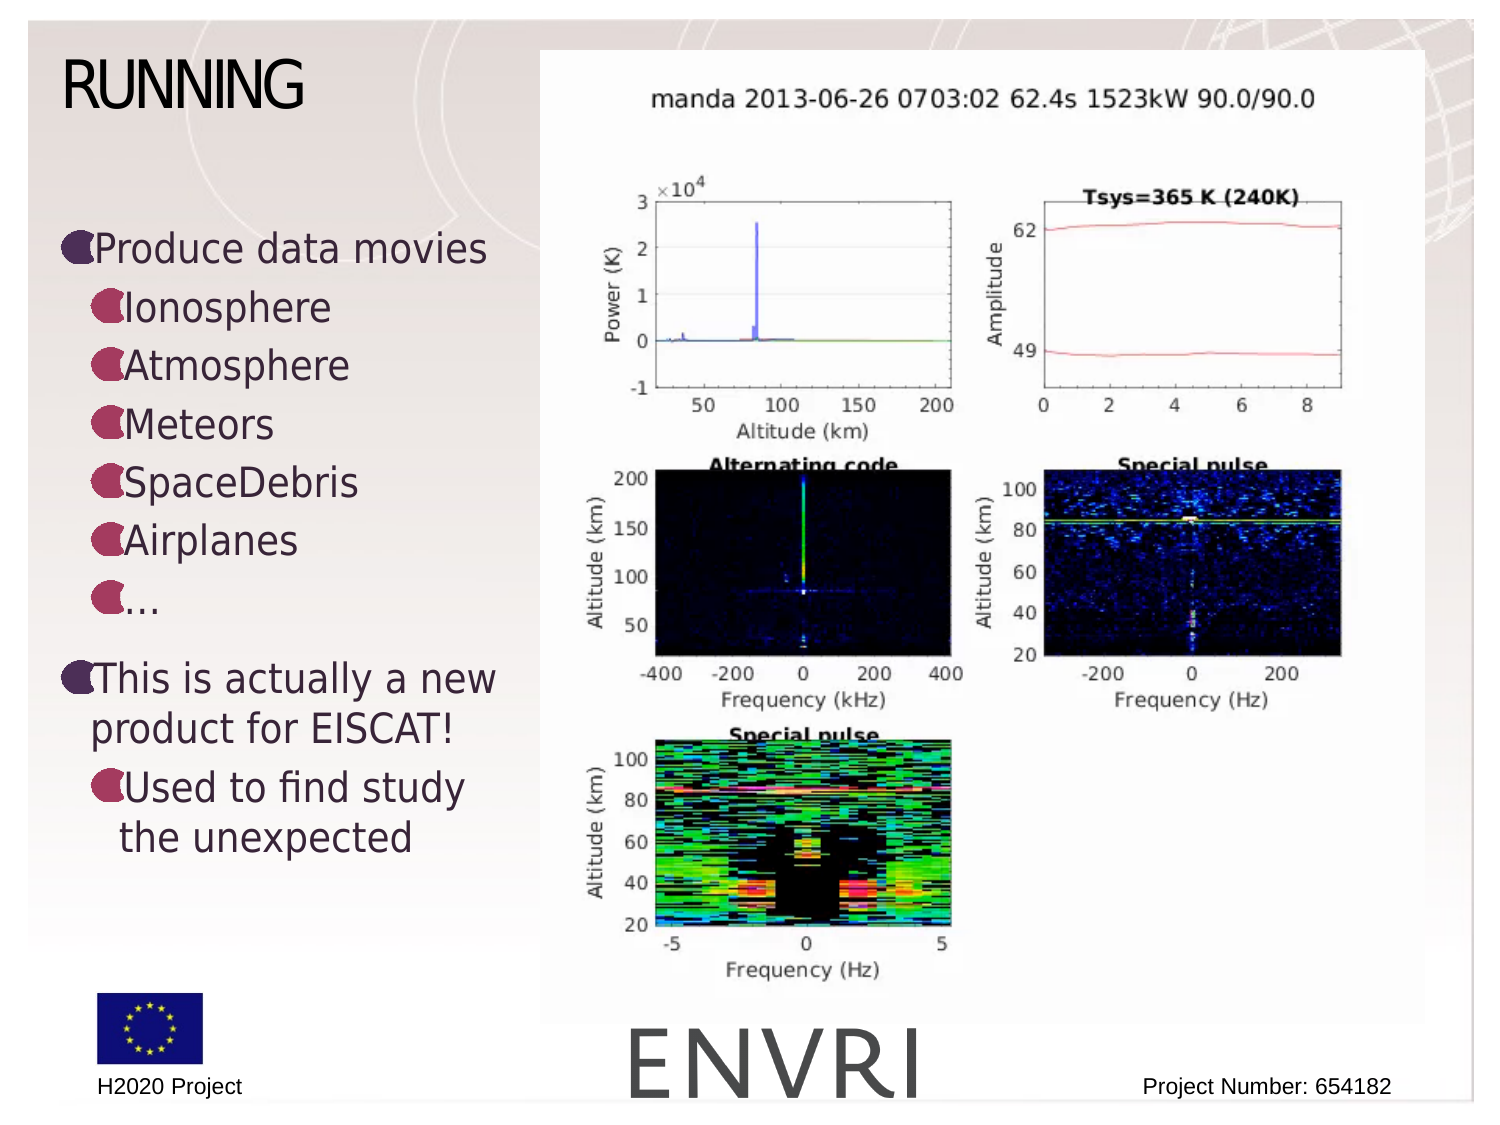

Running
# Produce data movies
Ionosphere
Atmosphere
Meteors
SpaceDebris
Airplanes
…
This is actually a new product for EISCAT!
Used to find study the unexpected